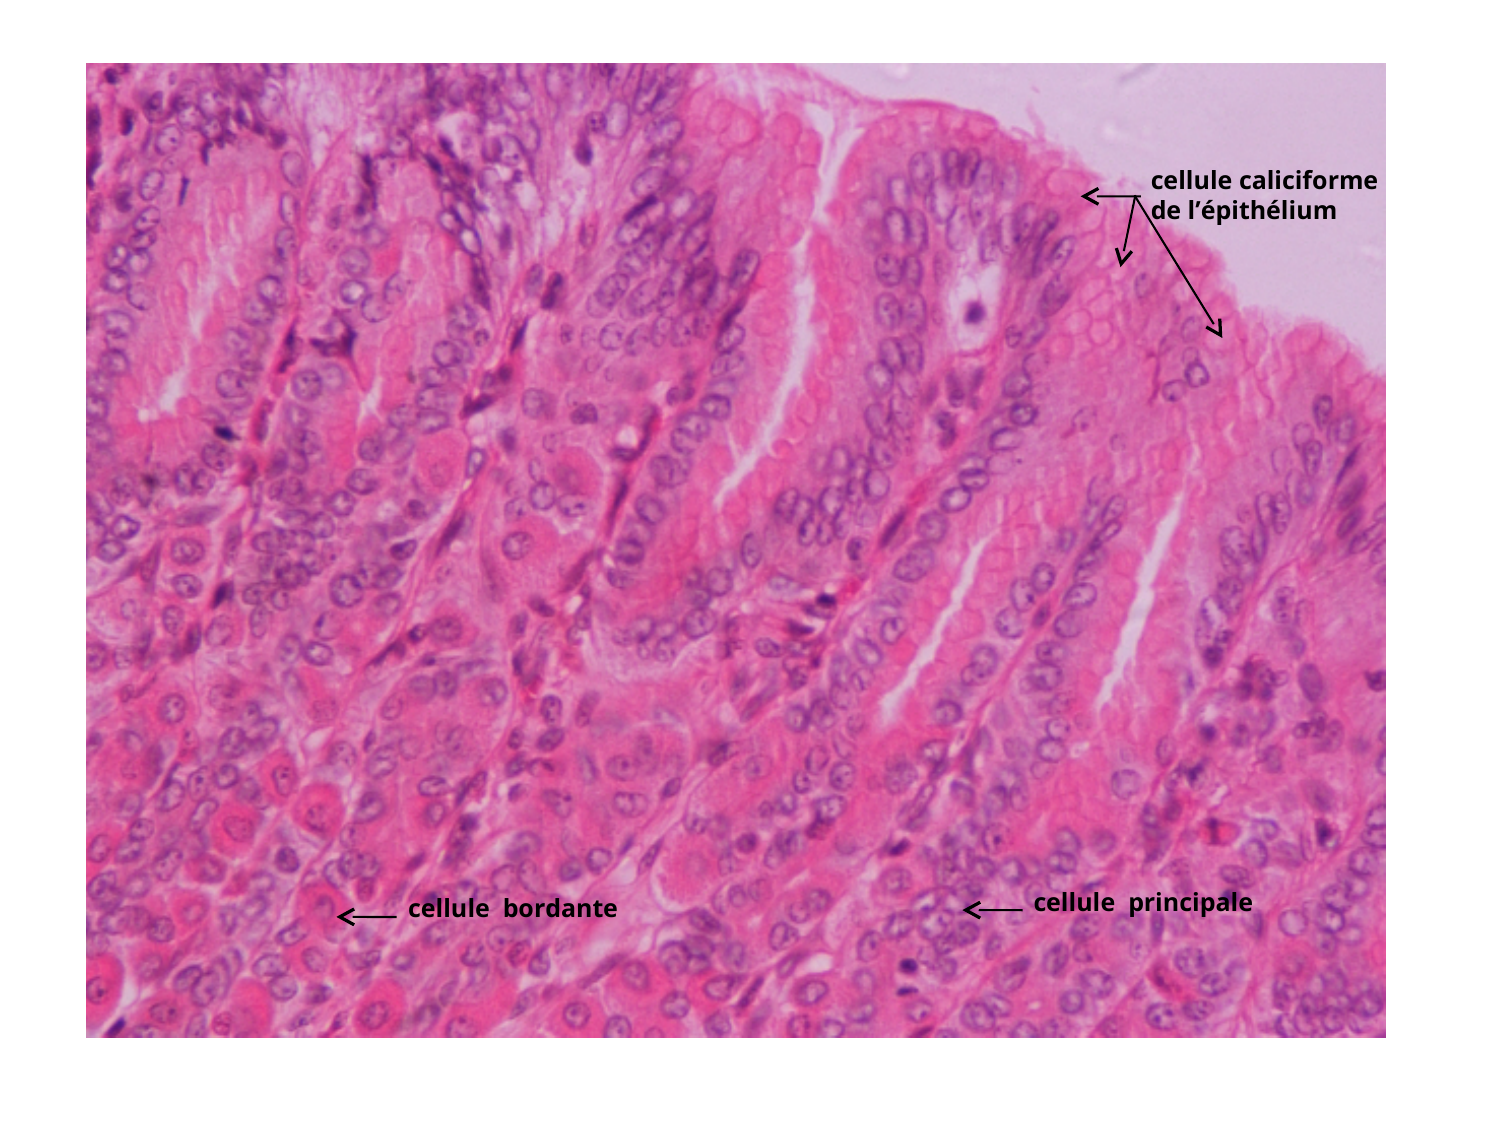

cellule caliciforme
de l’épithélium
cellule principale
cellule bordante